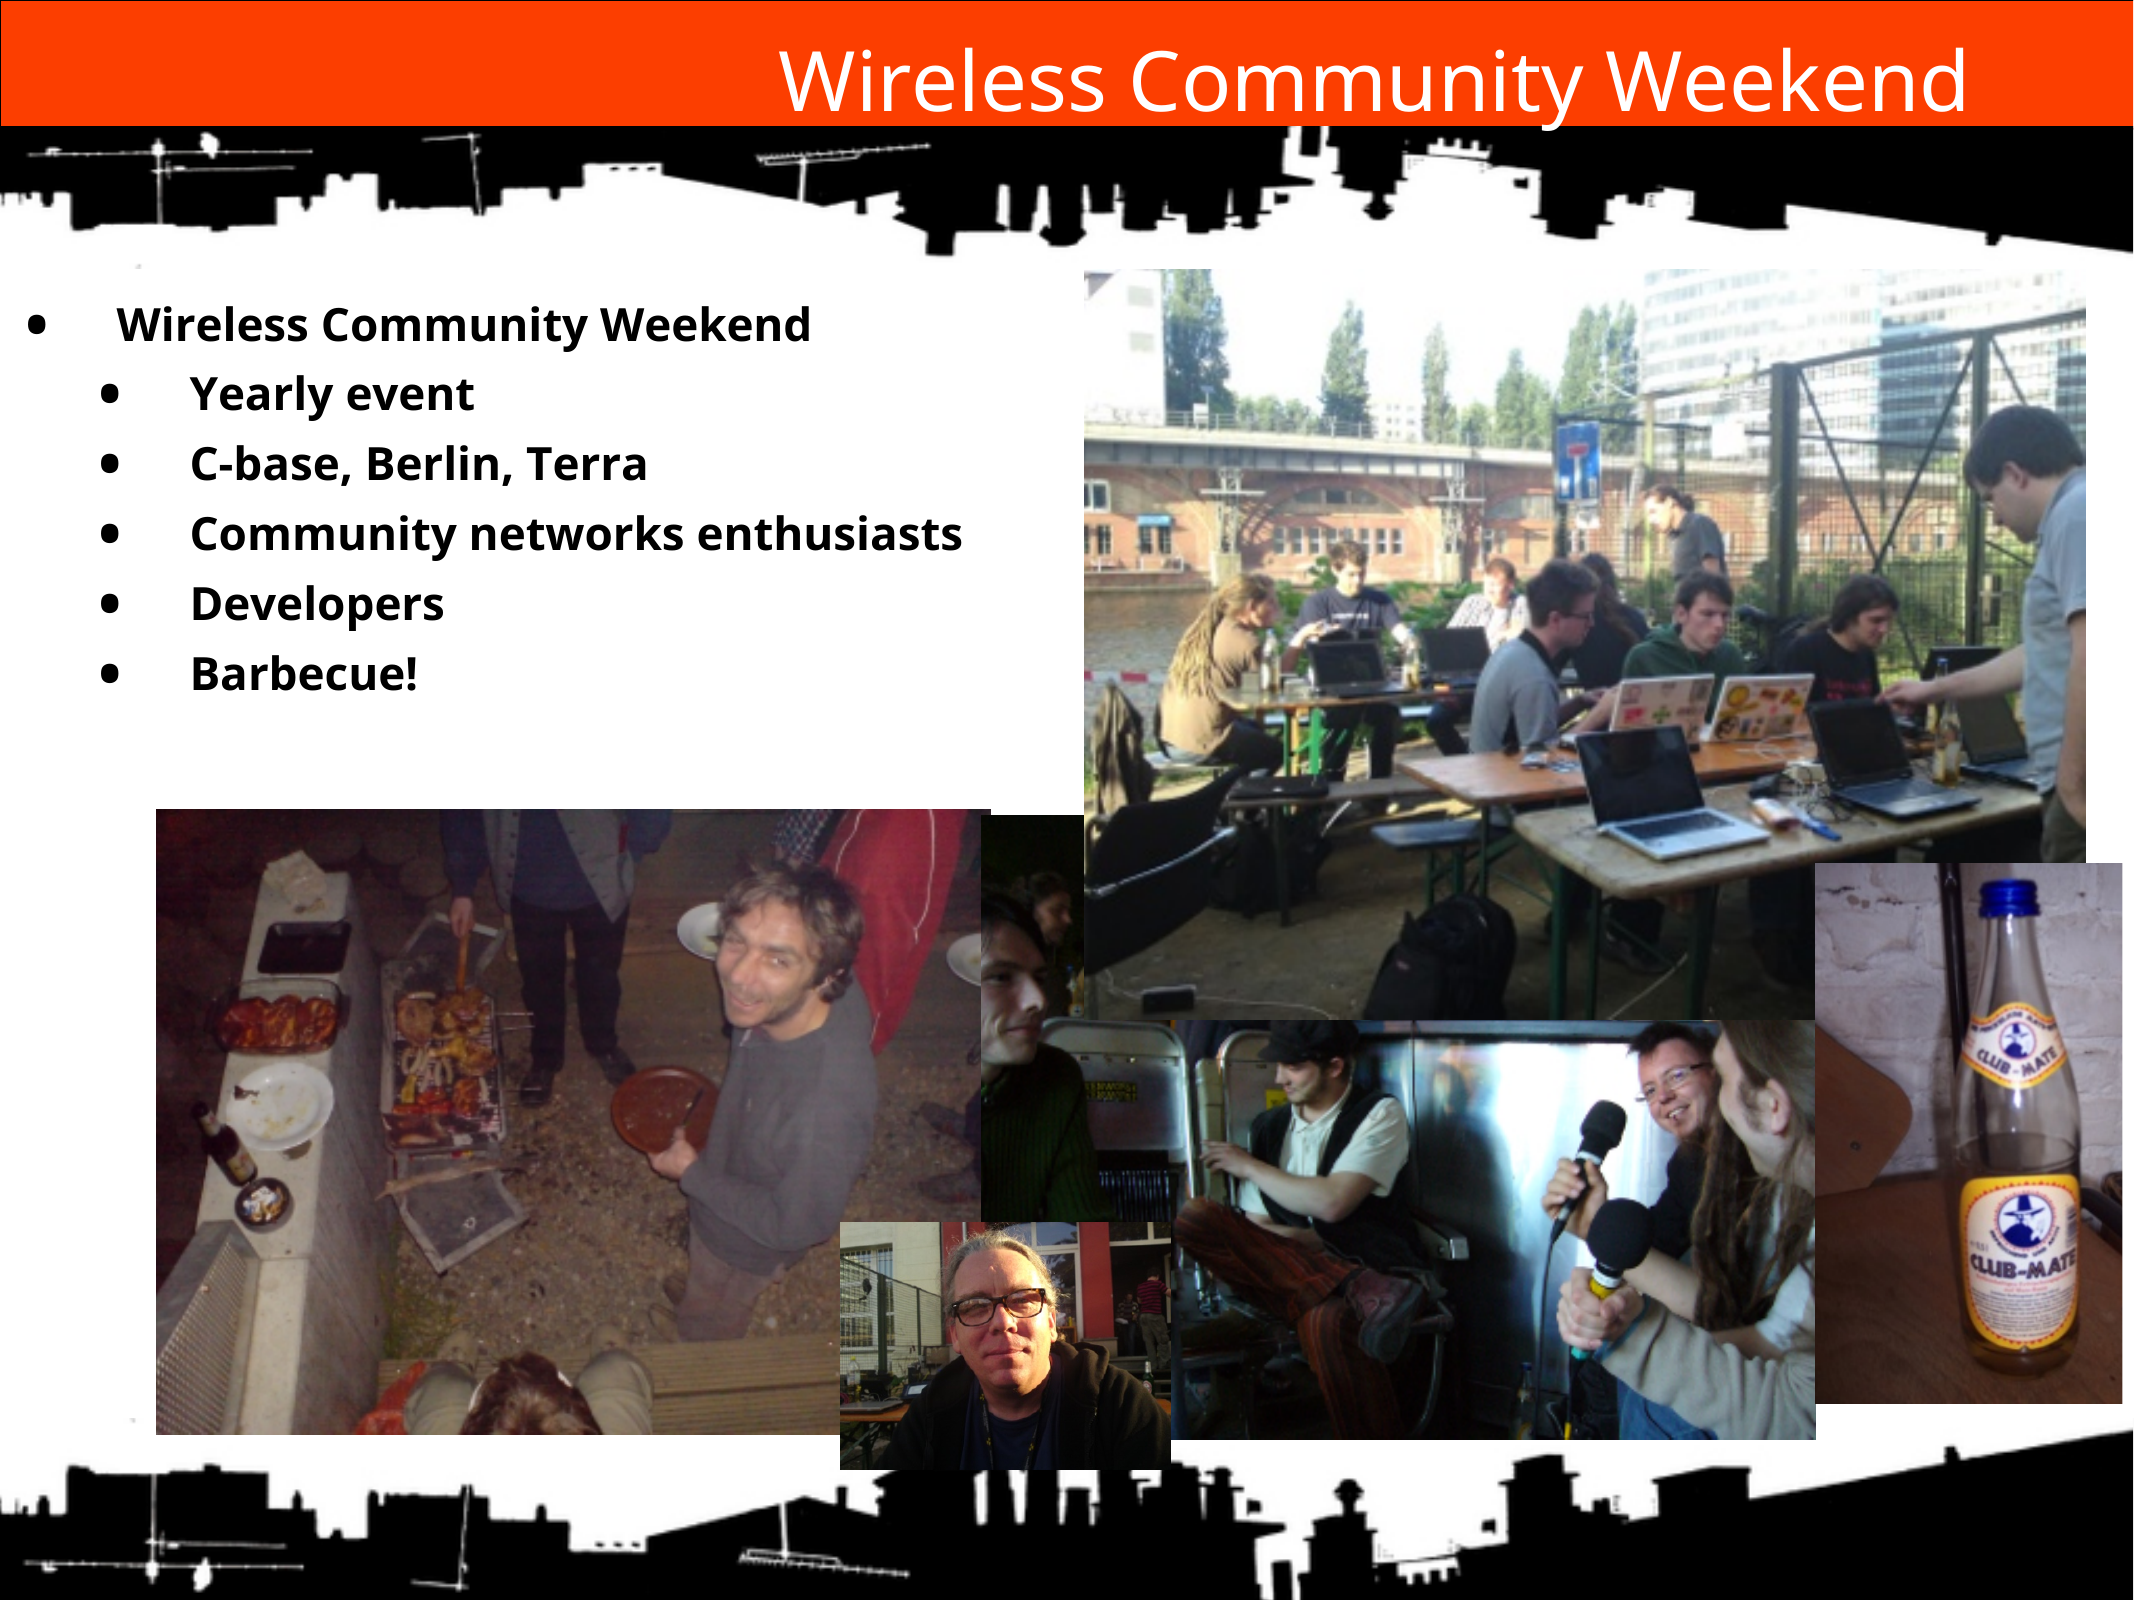

# Wireless Community Weekend
Wireless Community Weekend
Yearly event
C-base, Berlin, Terra
Community networks enthusiasts
Developers
Barbecue!